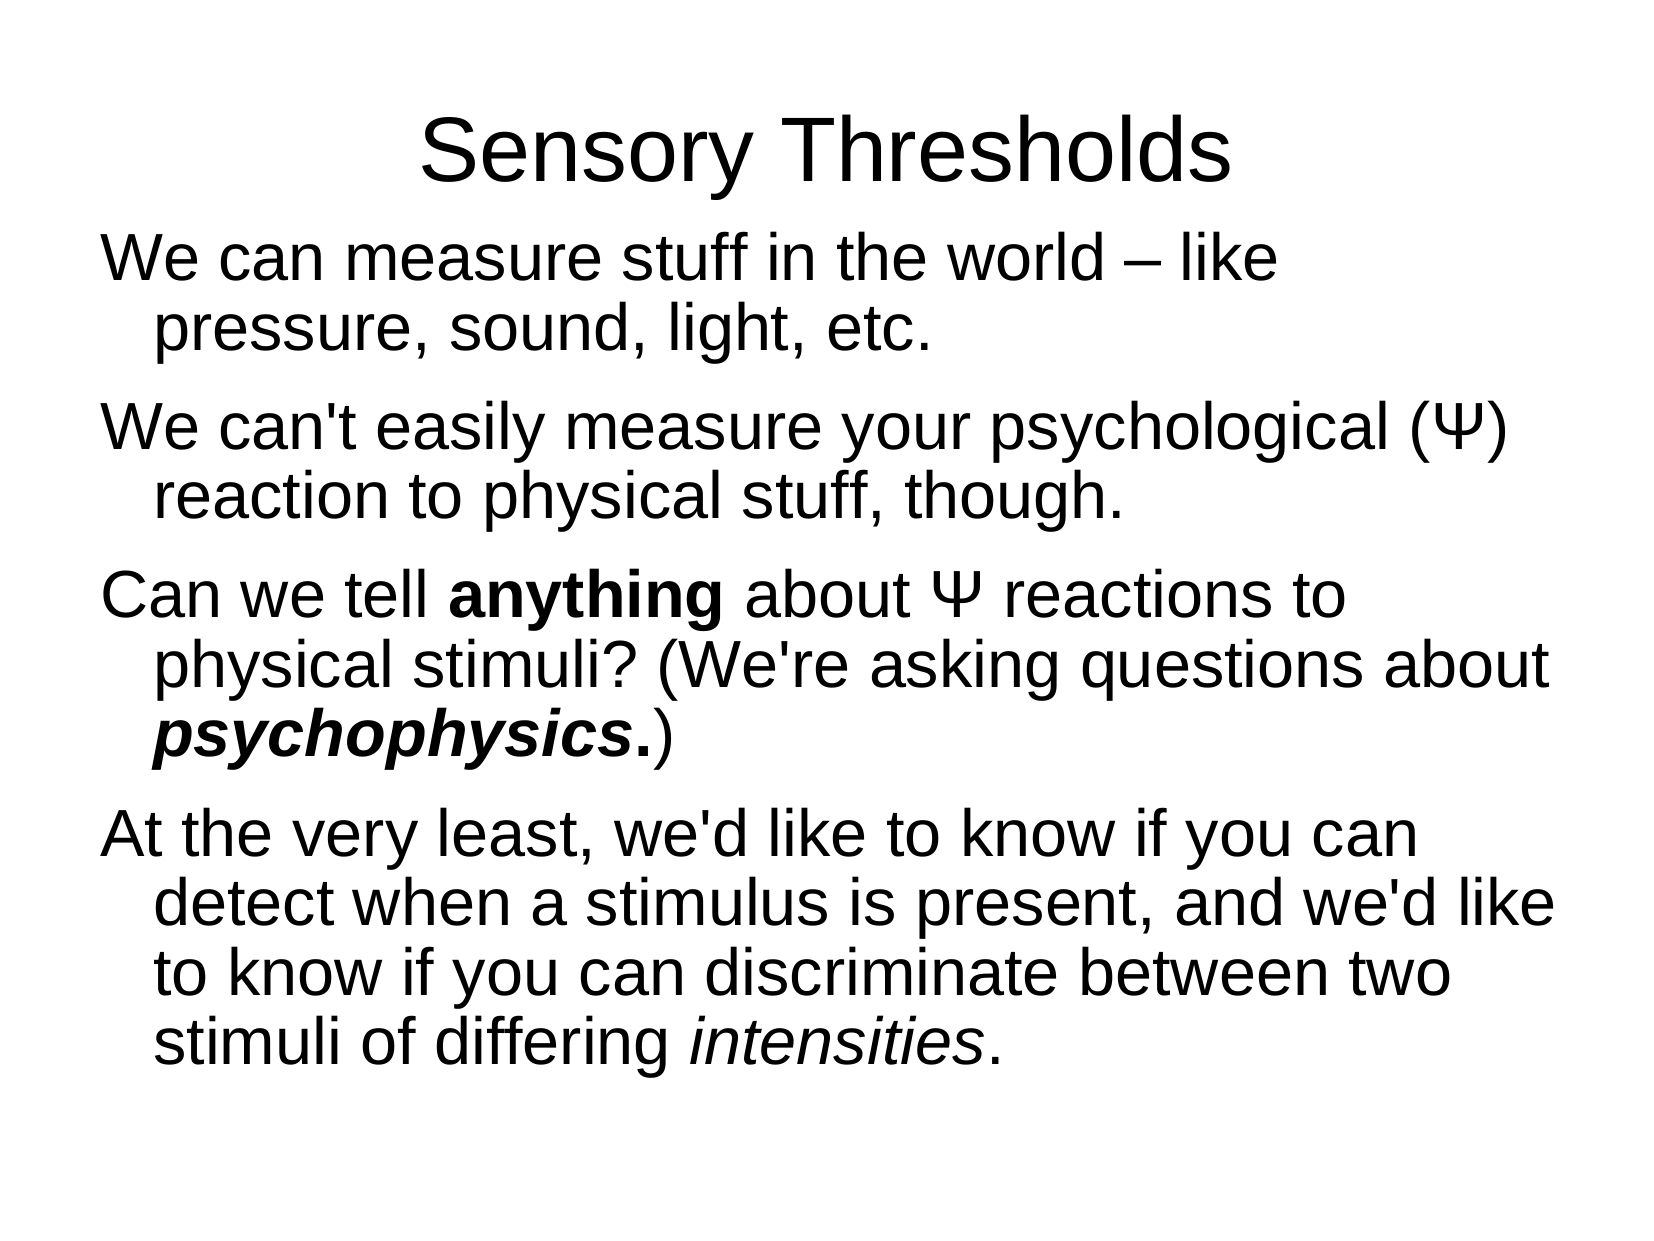

# Sensory Thresholds
We can measure stuff in the world – like pressure, sound, light, etc.
We can't easily measure your psychological (Ψ) reaction to physical stuff, though.
Can we tell anything about Ψ reactions to physical stimuli? (We're asking questions about psychophysics.)
At the very least, we'd like to know if you can detect when a stimulus is present, and we'd like to know if you can discriminate between two stimuli of differing intensities.